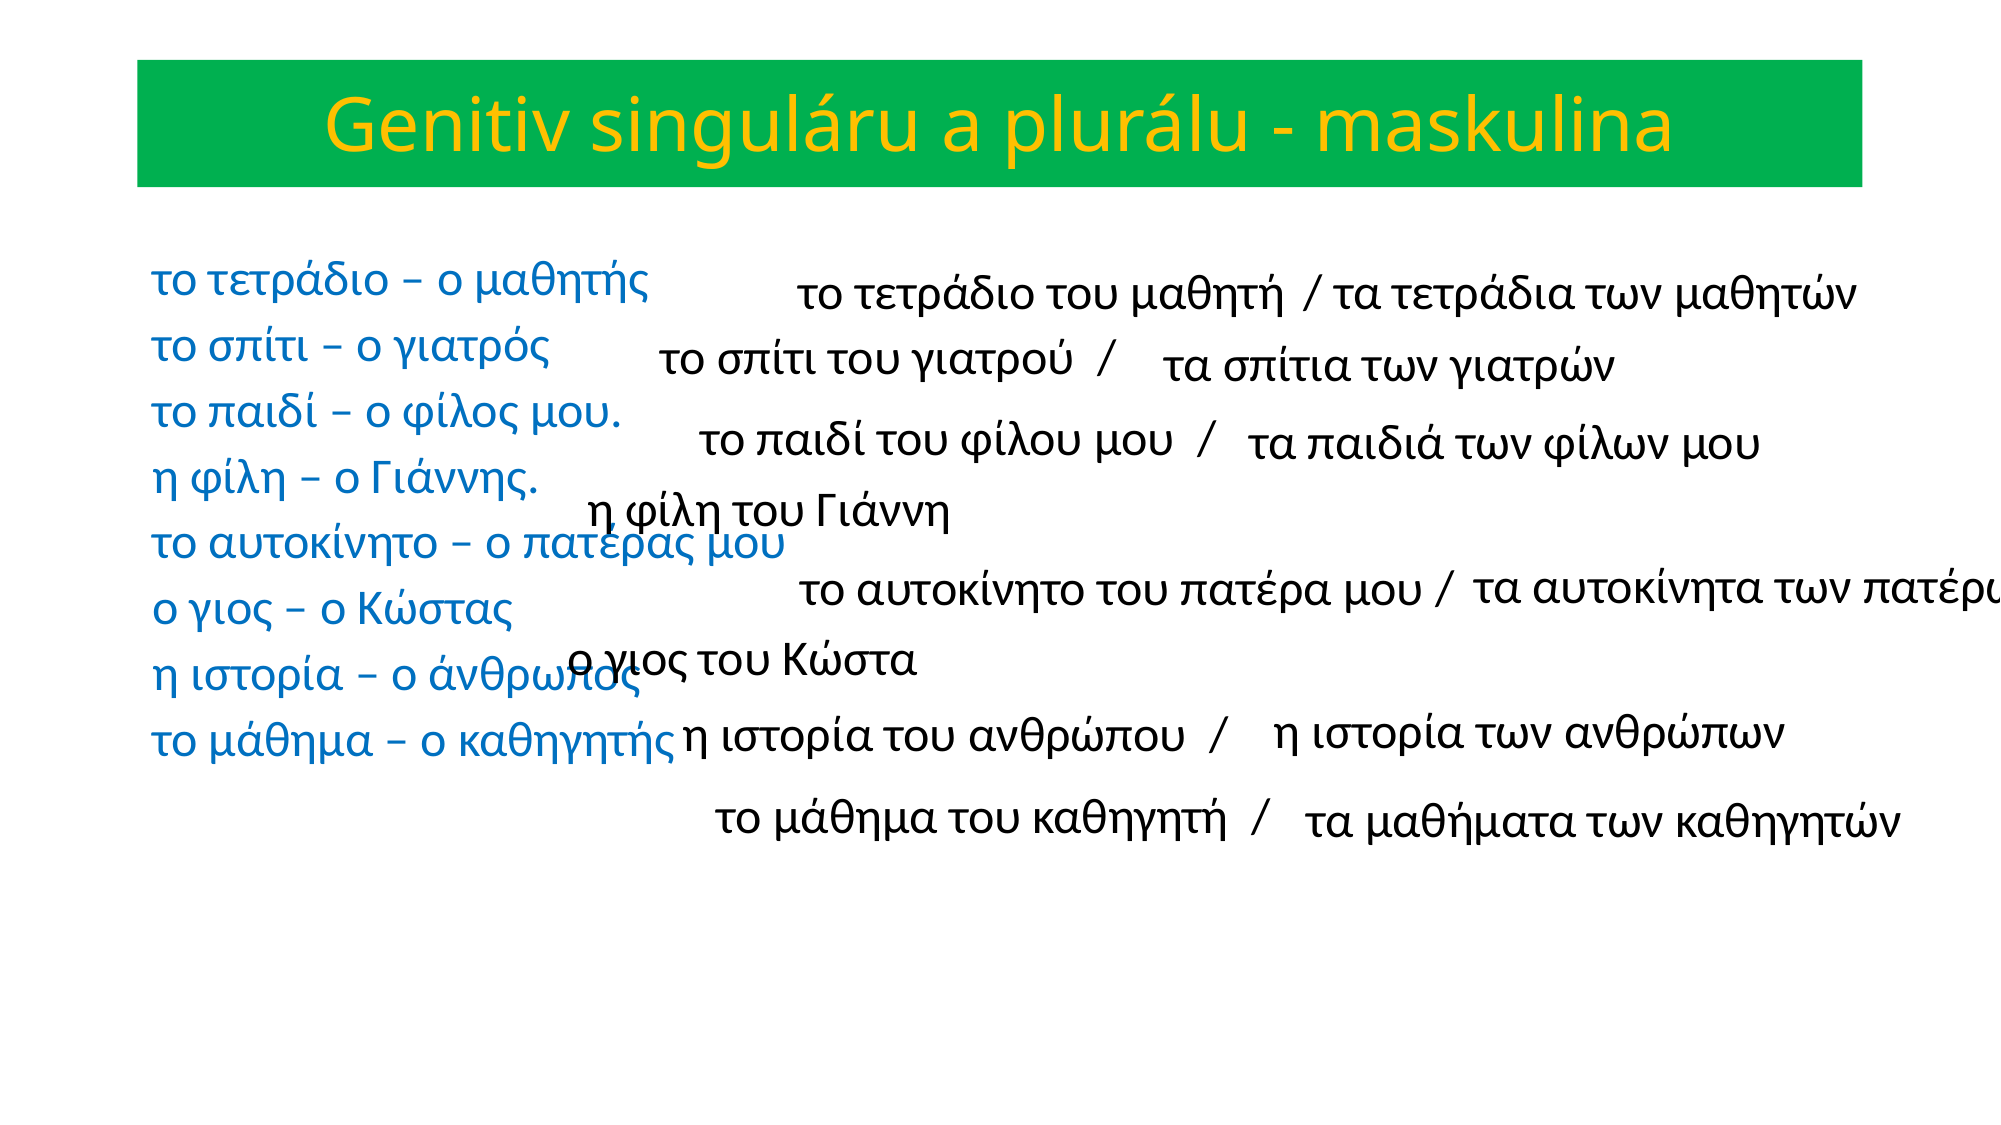

# Genitiv singuláru a plurálu - maskulina
το τετράδιο – ο μαθητής
το σπίτι – ο γιατρός
το παιδί – ο φίλος μου.
η φίλη – ο Γιάννης.
το αυτοκίνητο – ο πατέρας μου
ο γιος – ο Κώστας
η ιστορία – ο άνθρωπος
το μάθημα – ο καθηγητής
το τετράδιο του μαθητή
/ τα τετράδια των μαθητών
το σπίτι του γιατρού /
τα σπίτια των γιατρών
το παιδί του φίλου μου /
τα παιδιά των φίλων μου
η φίλη του Γιάννη
τα αυτοκίνητα των πατέρων μας
το αυτοκίνητο του πατέρα μου /
ο γιος του Κώστα
η ιστορία των ανθρώπων
η ιστορία του ανθρώπου /
το μάθημα του καθηγητή /
τα μαθήματα των καθηγητών